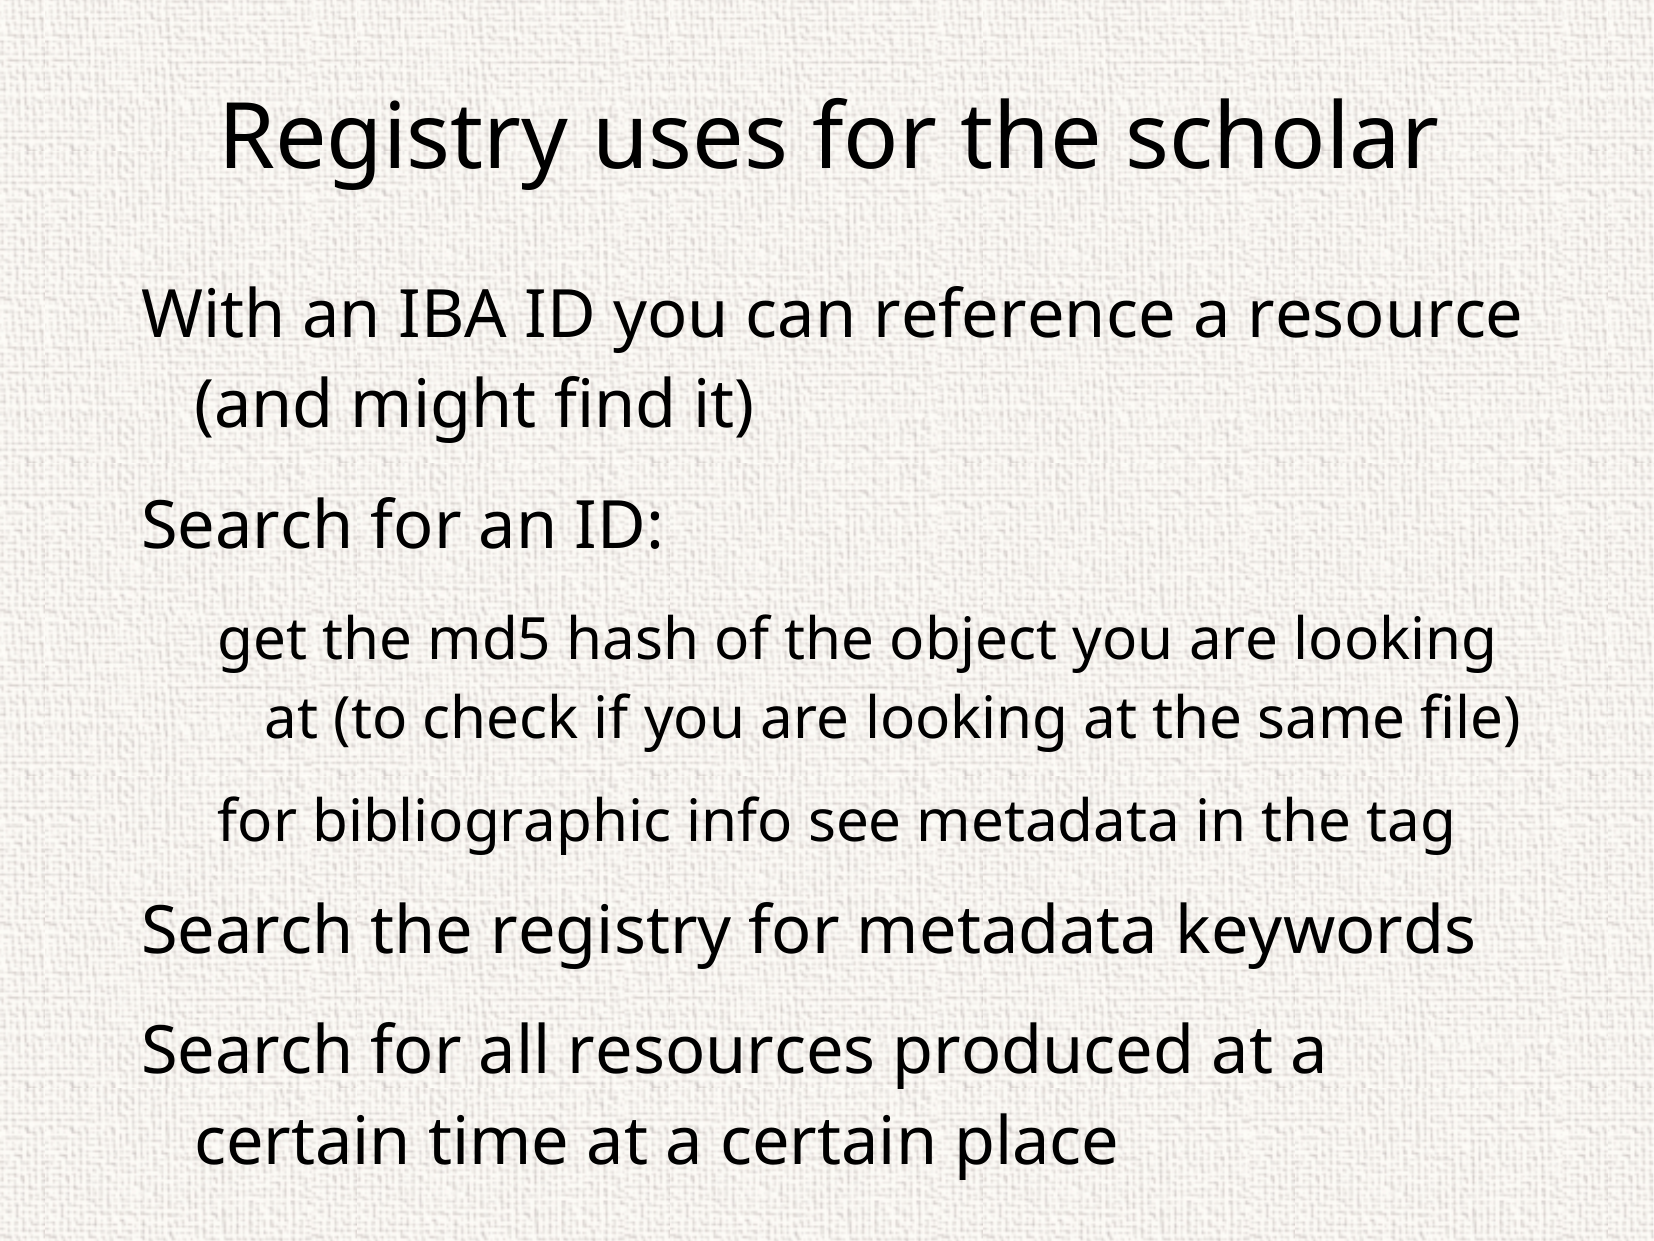

# Registry uses for the scholar
With an IBA ID you can reference a resource (and might find it)
Search for an ID:
get the md5 hash of the object you are looking at (to check if you are looking at the same file)
for bibliographic info see metadata in the tag
Search the registry for metadata keywords
Search for all resources produced at a certain time at a certain place